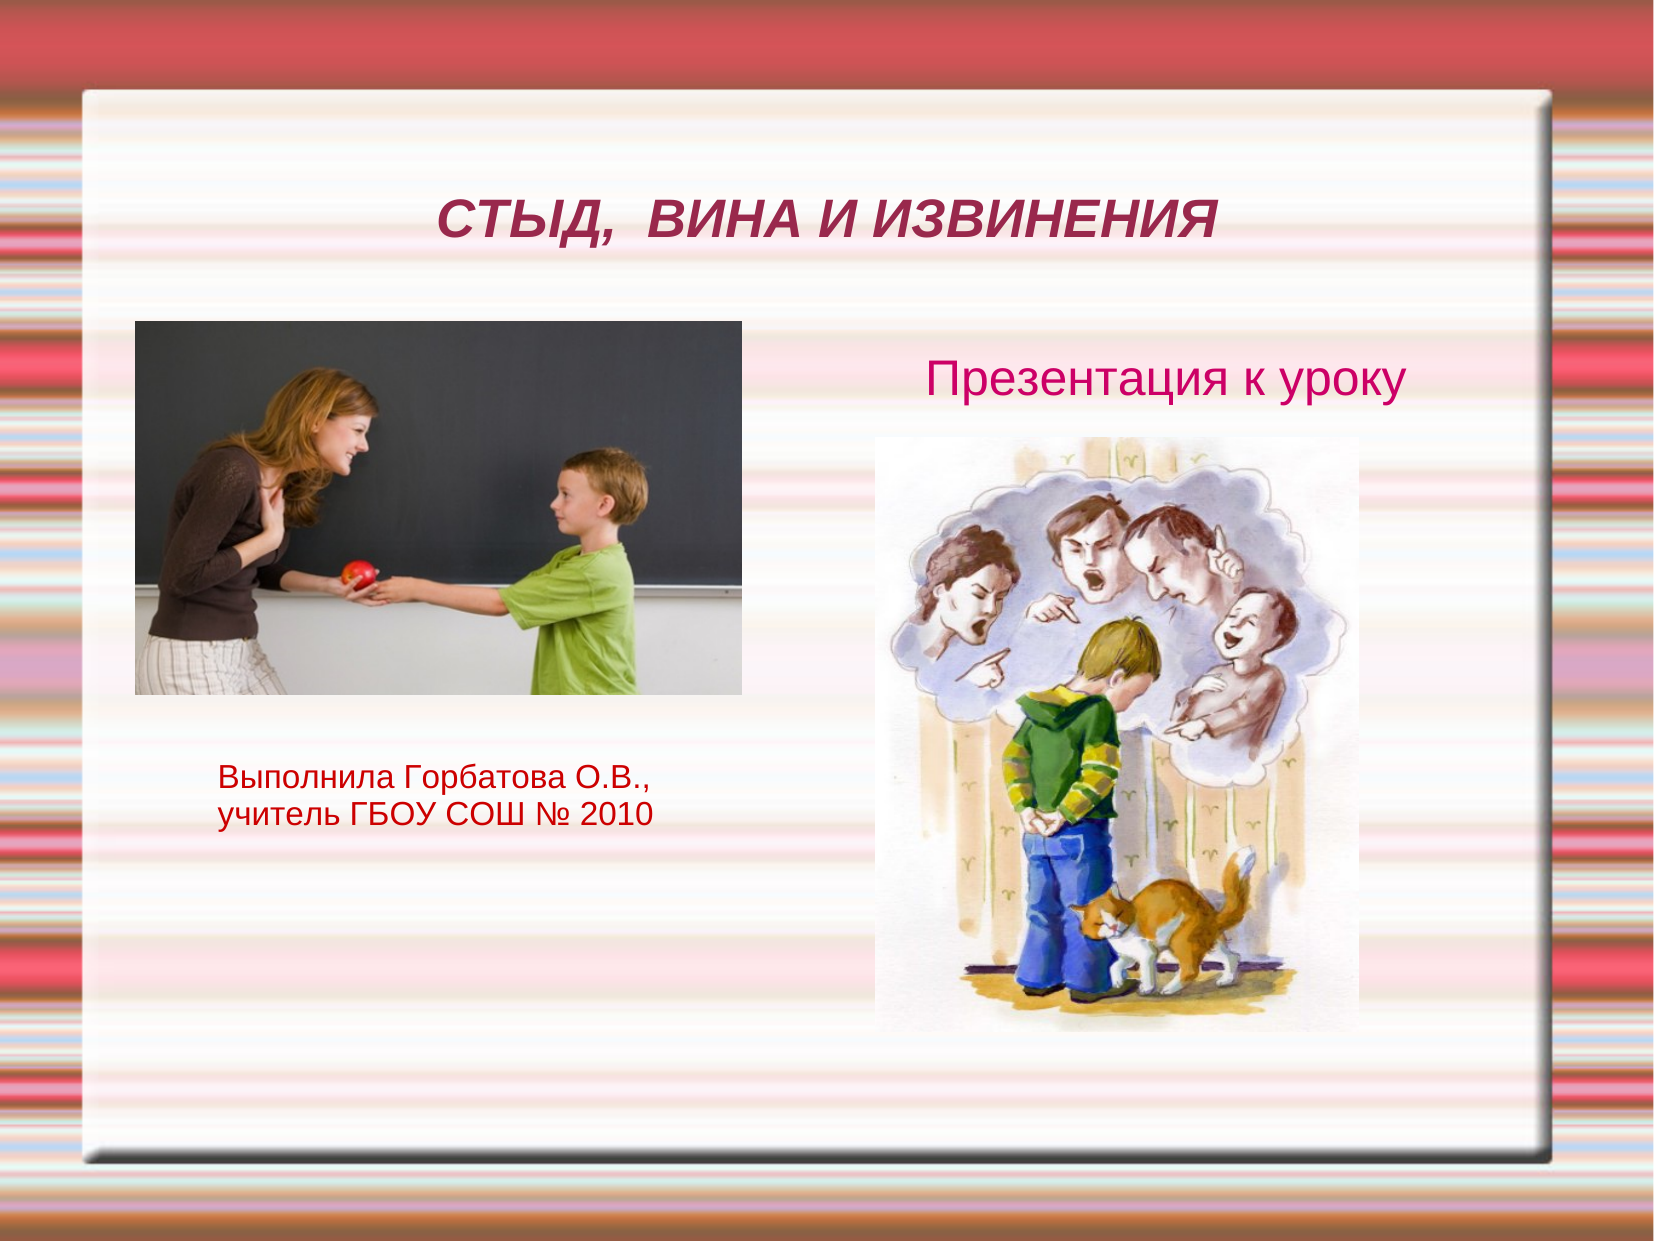

# СТЫД, ВИНА И ИЗВИНЕНИЯ
Презентация к уроку
Выполнила Горбатова О.В.,
учитель ГБОУ СОШ № 2010